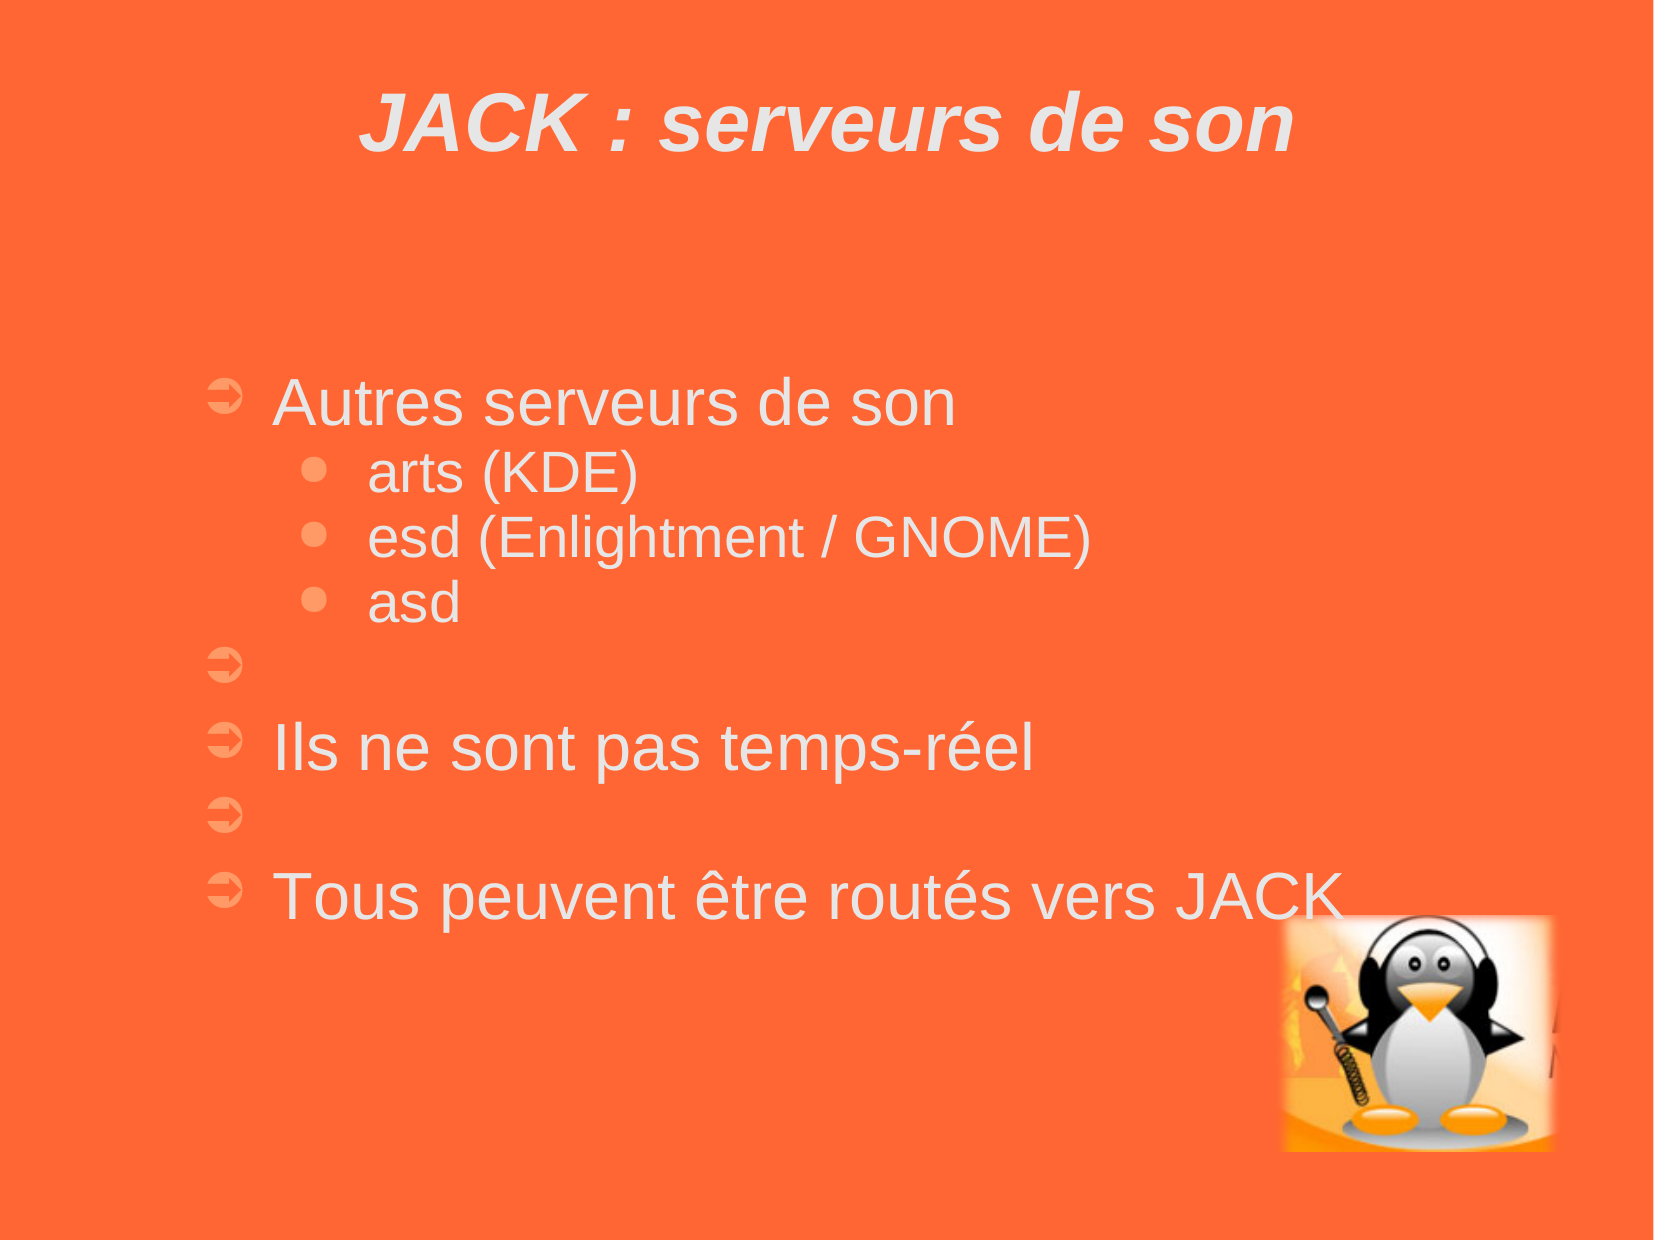

# JACK : serveurs de son
Autres serveurs de son
arts (KDE)
esd (Enlightment / GNOME)
asd
Ils ne sont pas temps-réel
Tous peuvent être routés vers JACK